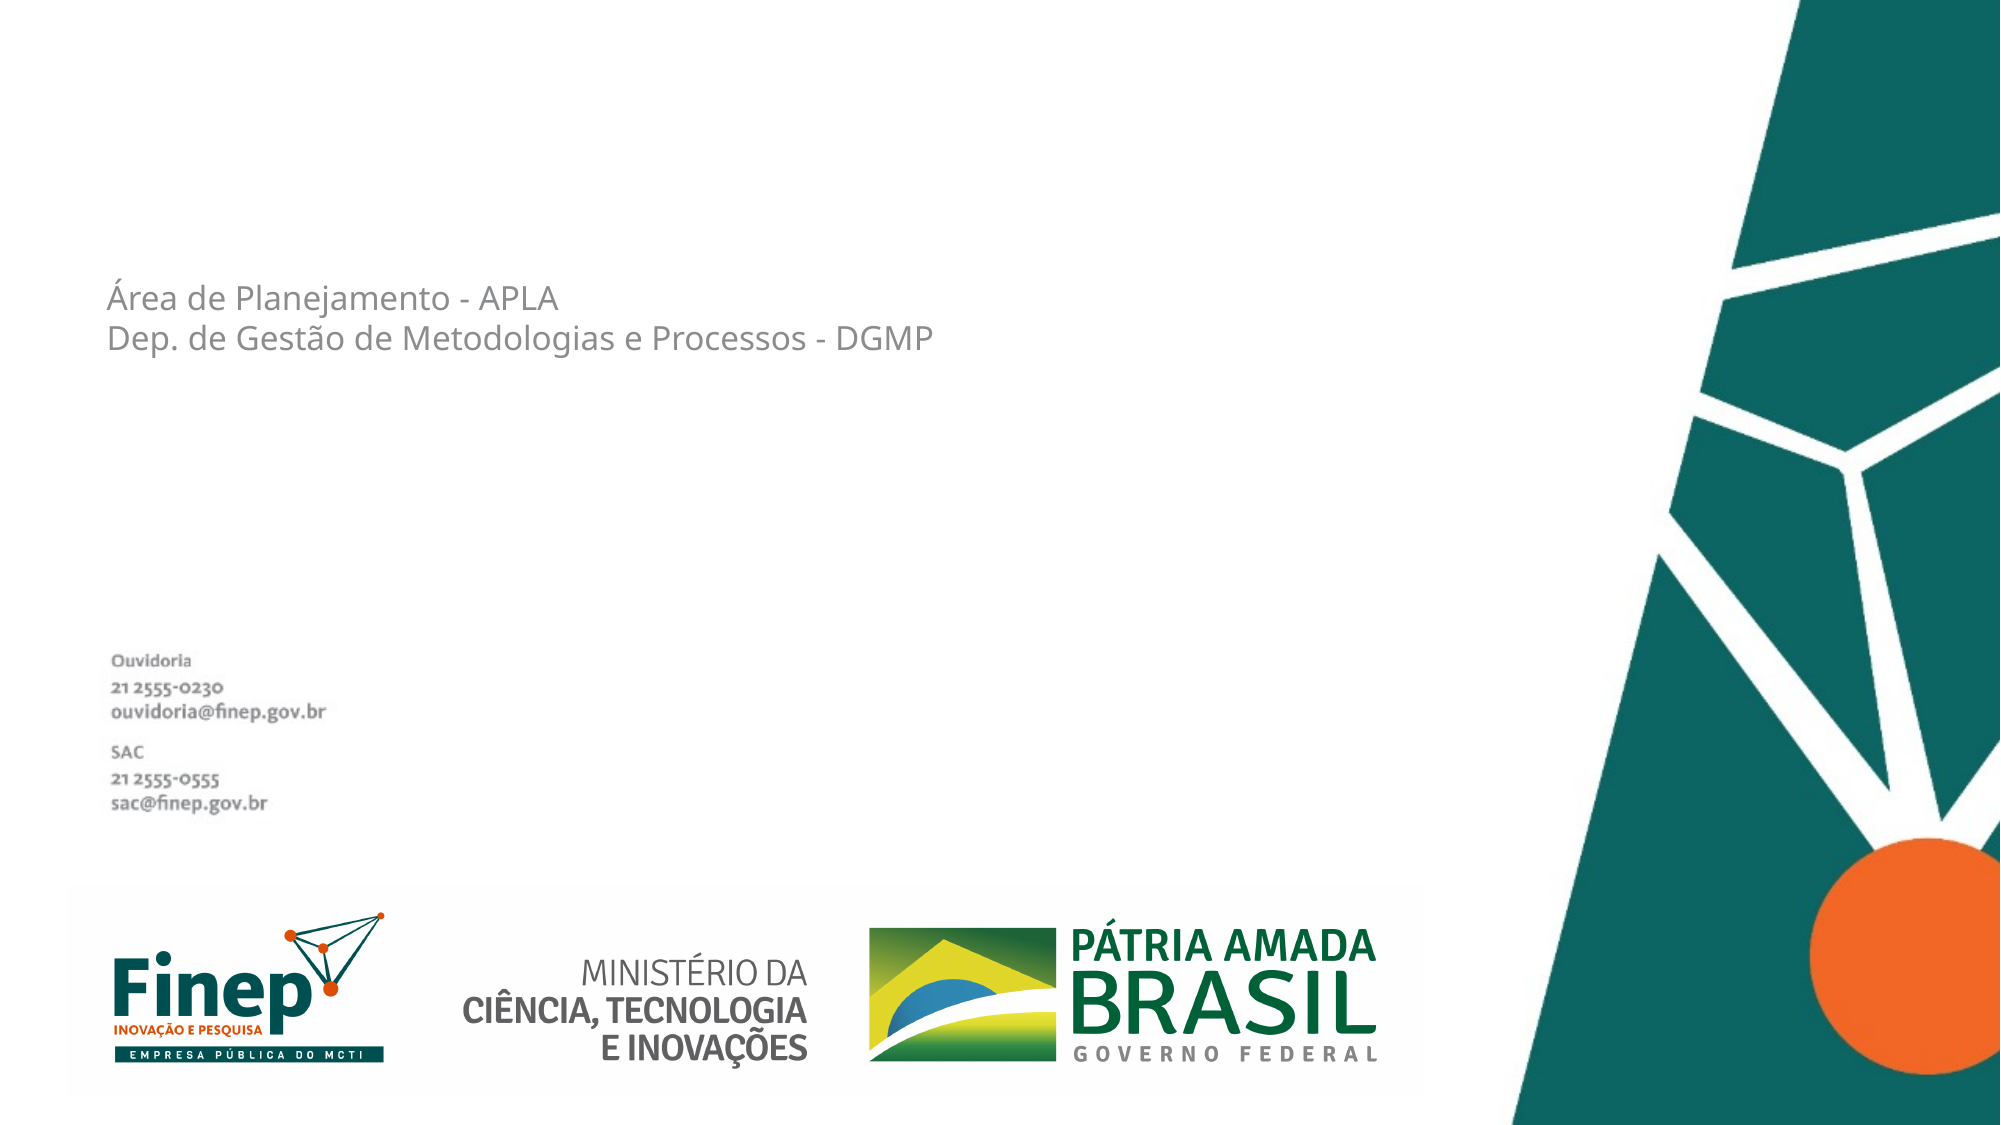

# Área de Planejamento - APLA Dep. de Gestão de Metodologias e Processos - DGMP